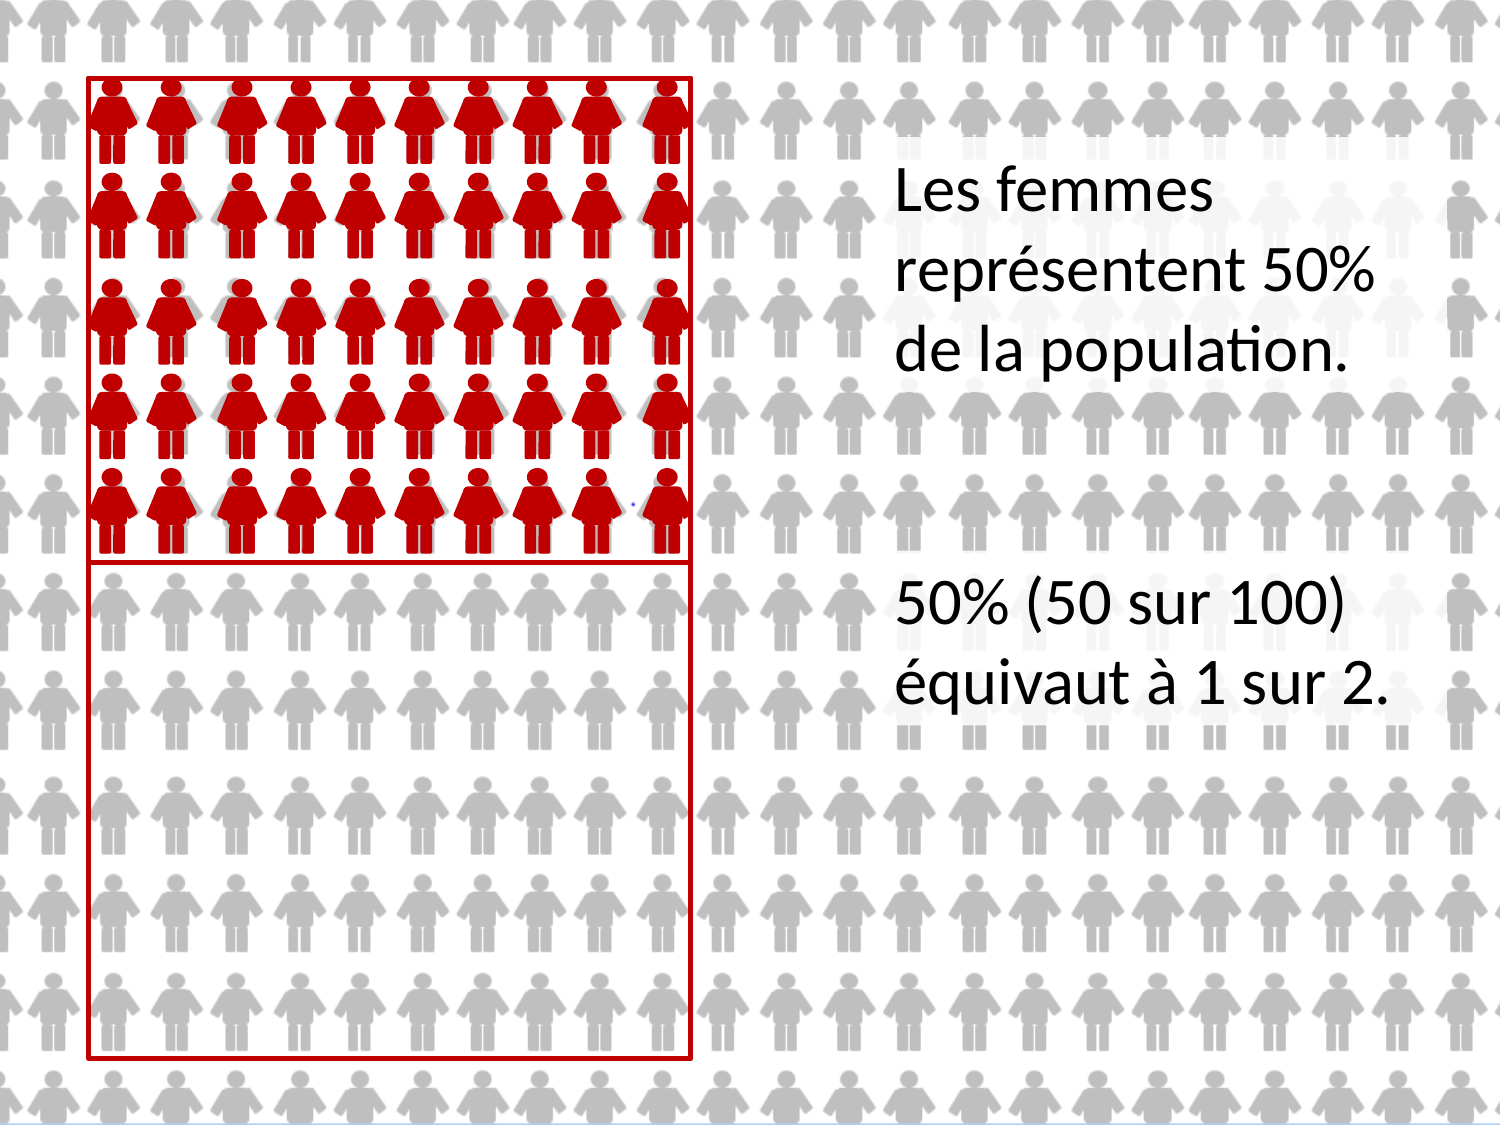

Les femmes représentent 50% de la population.
50% (50 sur 100) équivaut à 1 sur 2.